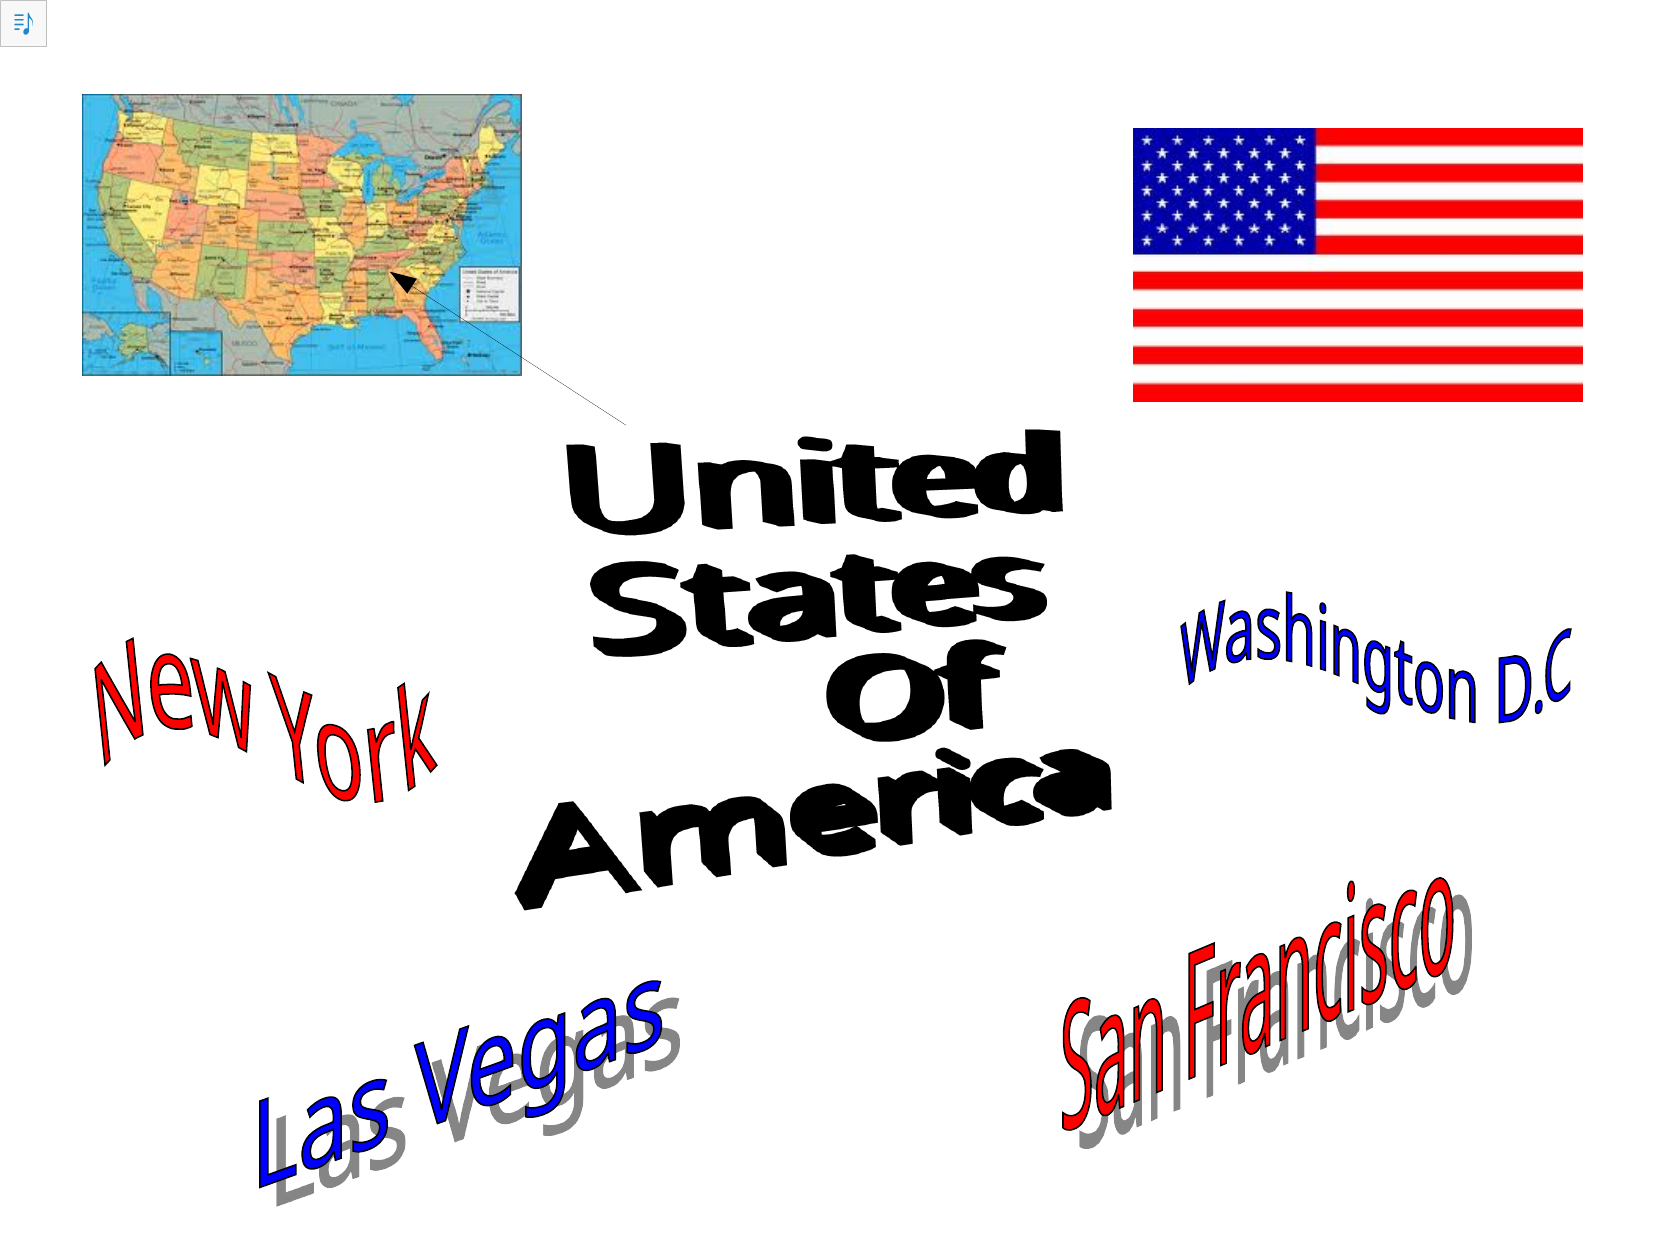

United
States
 Of
America
Washington D.C
New York
San Francisco
Las Vegas